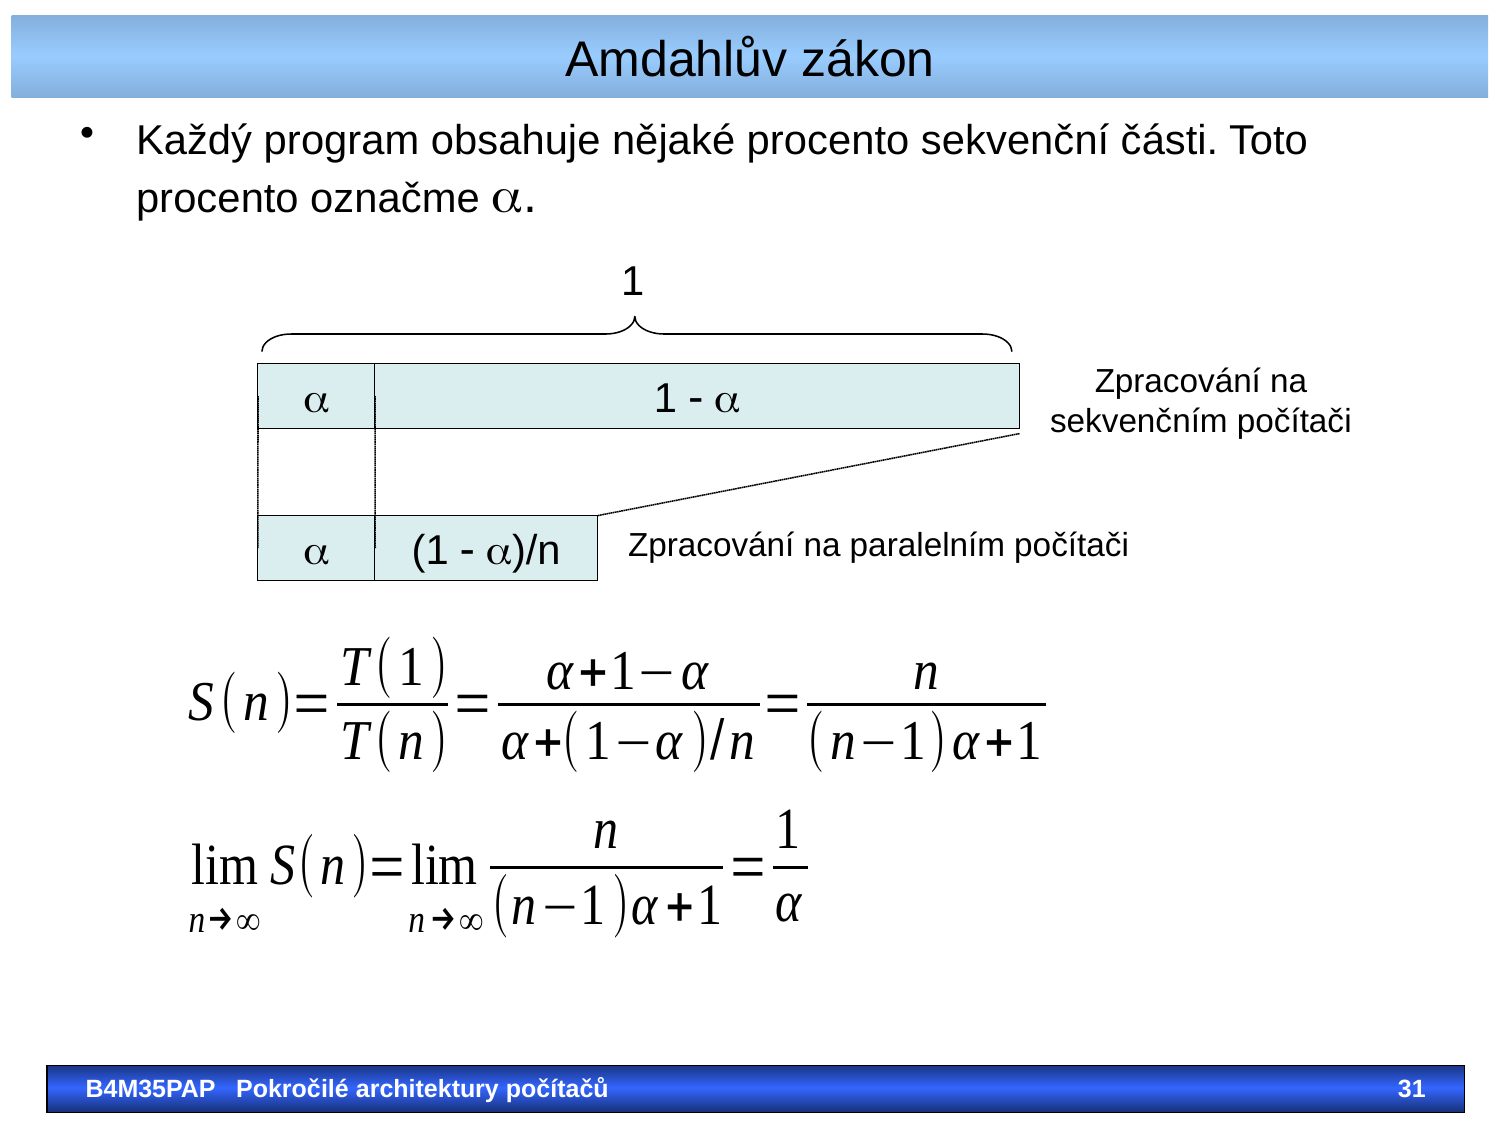

# Amdahlův zákon
Každý program obsahuje nějaké procento sekvenční části. Toto procento označme .
1
Zpracování na sekvenčním počítači

1  

(1  )/n
Zpracování na paralelním počítači
B4M35PAP Pokročilé architektury počítačů